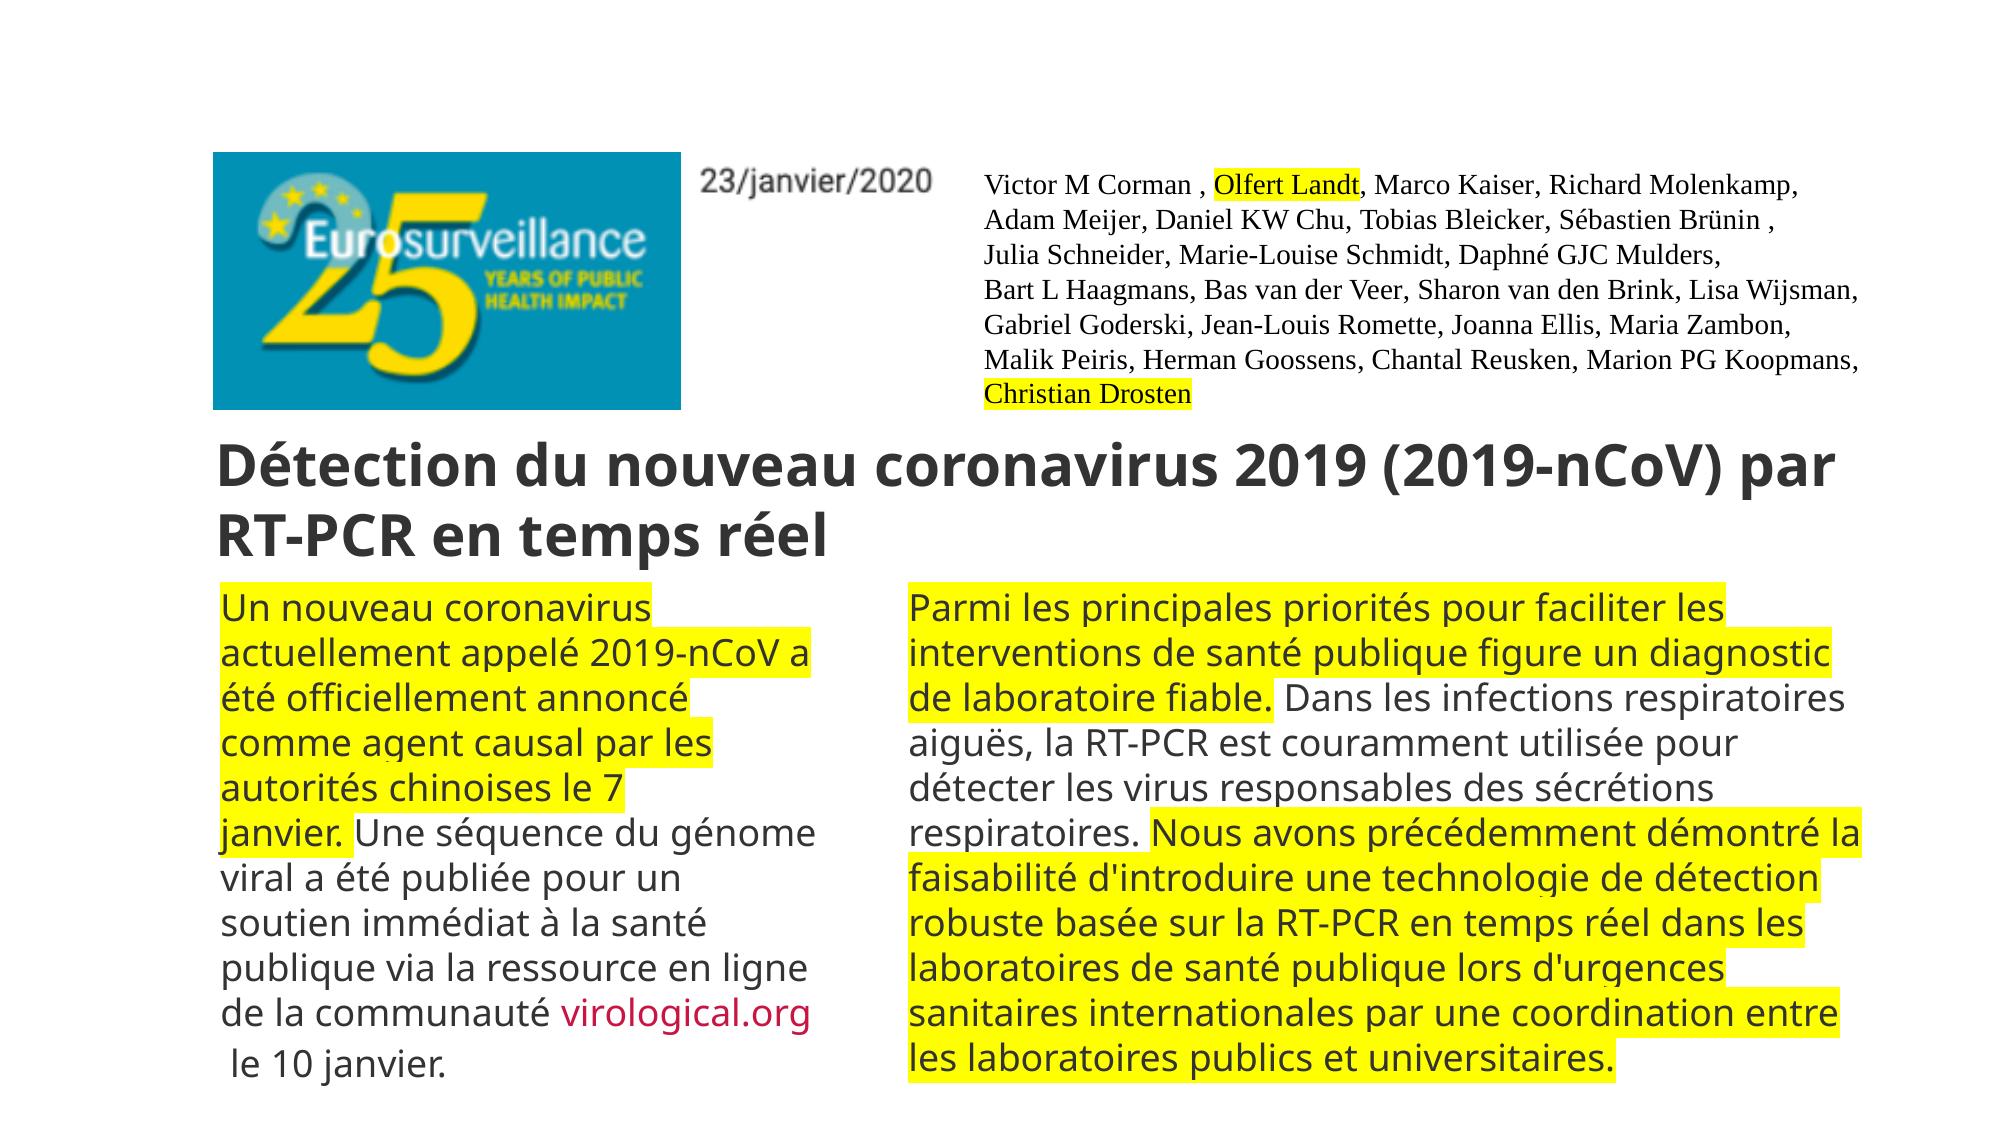

Victor M Corman , Olfert Landt, Marco Kaiser, Richard Molenkamp, Adam Meijer, Daniel KW Chu, Tobias Bleicker, Sébastien Brünin , Julia Schneider, Marie-Louise Schmidt, Daphné GJC Mulders, Bart L Haagmans, Bas van der Veer, Sharon van den Brink, Lisa Wijsman, Gabriel Goderski, Jean-Louis Romette, Joanna Ellis, Maria Zambon, Malik Peiris, Herman Goossens, Chantal Reusken, Marion PG Koopmans,
Christian Drosten
Détection du nouveau coronavirus 2019 (2019-nCoV) par RT-PCR en temps réel
Un nouveau coronavirus actuellement appelé 2019-nCoV a été officiellement annoncé comme agent causal par les autorités chinoises le 7 janvier. Une séquence du génome viral a été publiée pour un soutien immédiat à la santé publique via la ressource en ligne de la communauté virological.org le 10 janvier.
Parmi les principales priorités pour faciliter les interventions de santé publique figure un diagnostic de laboratoire fiable. Dans les infections respiratoires aiguës, la RT-PCR est couramment utilisée pour détecter les virus responsables des sécrétions respiratoires. Nous avons précédemment démontré la faisabilité d'introduire une technologie de détection robuste basée sur la RT-PCR en temps réel dans les laboratoires de santé publique lors d'urgences sanitaires internationales par une coordination entre les laboratoires publics et universitaires.